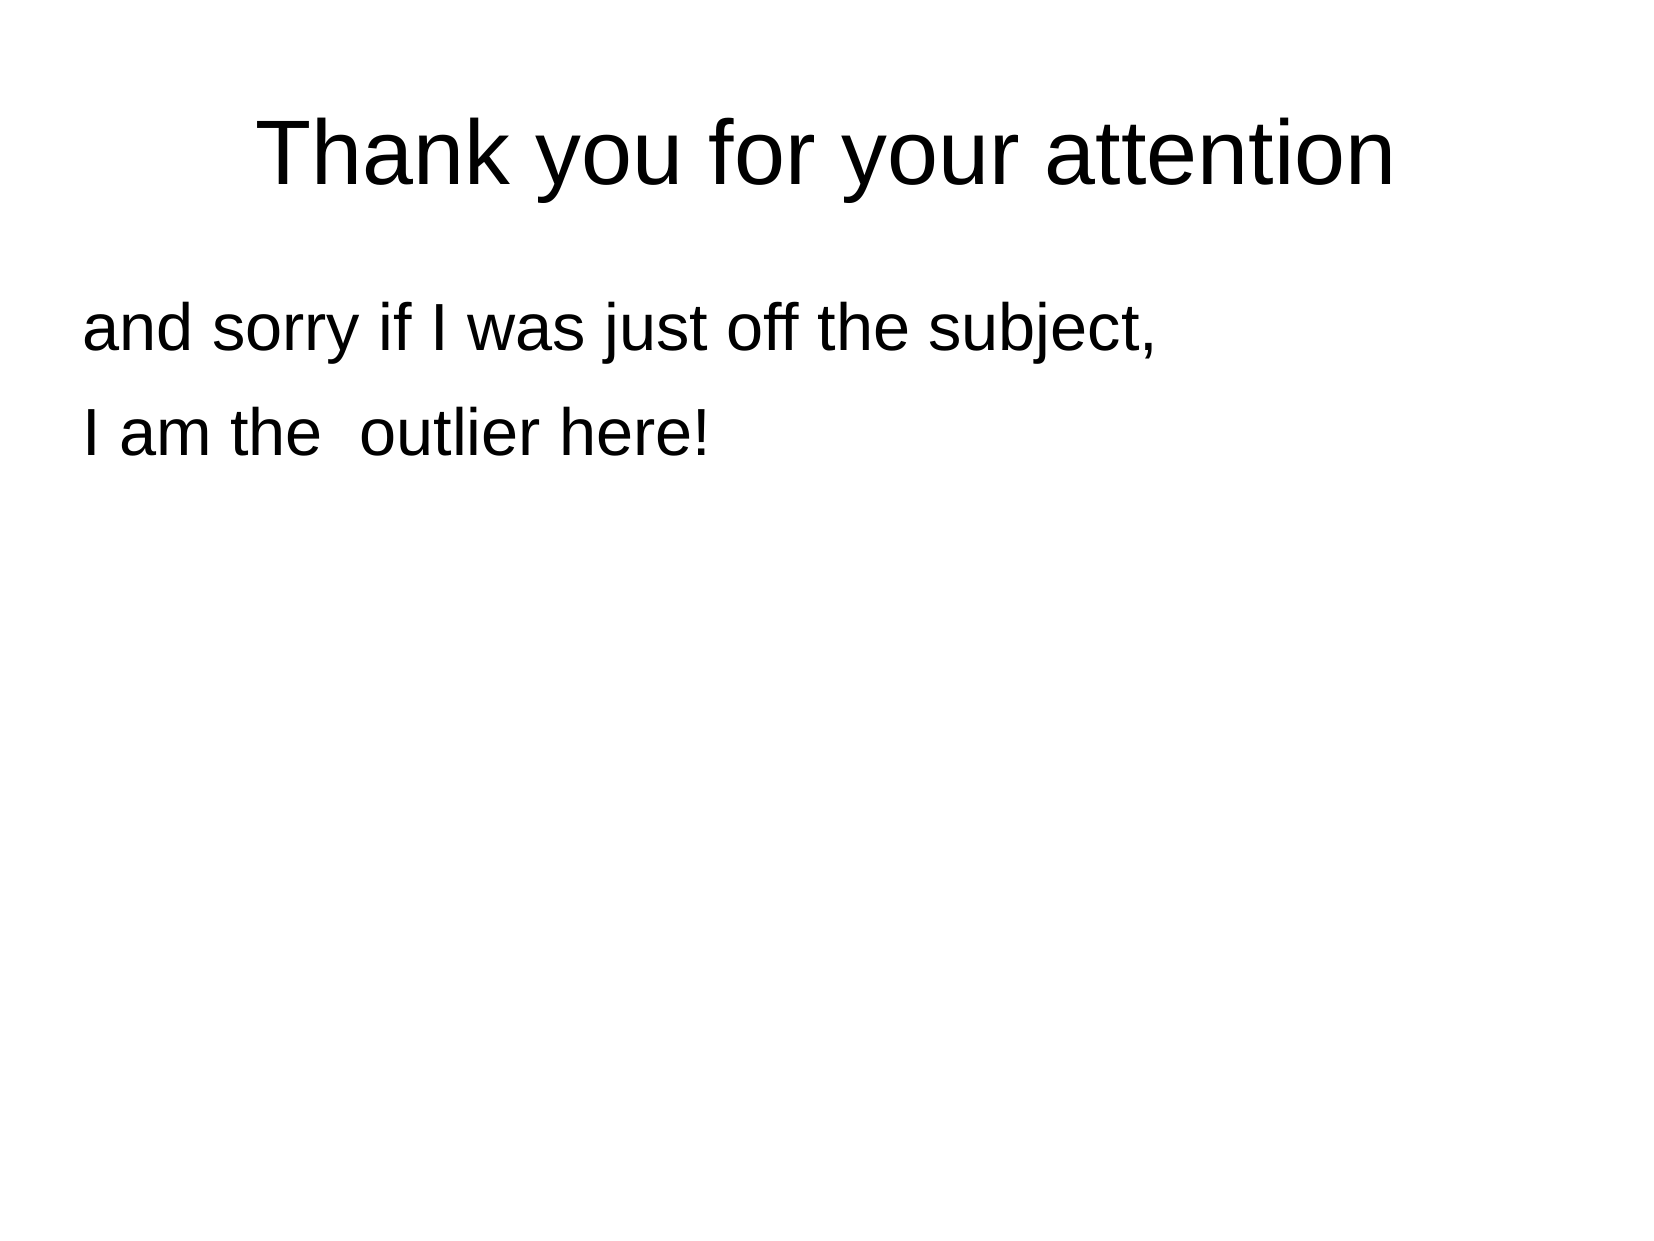

# Thank you for your attention
and sorry if I was just off the subject,
I am the outlier here!